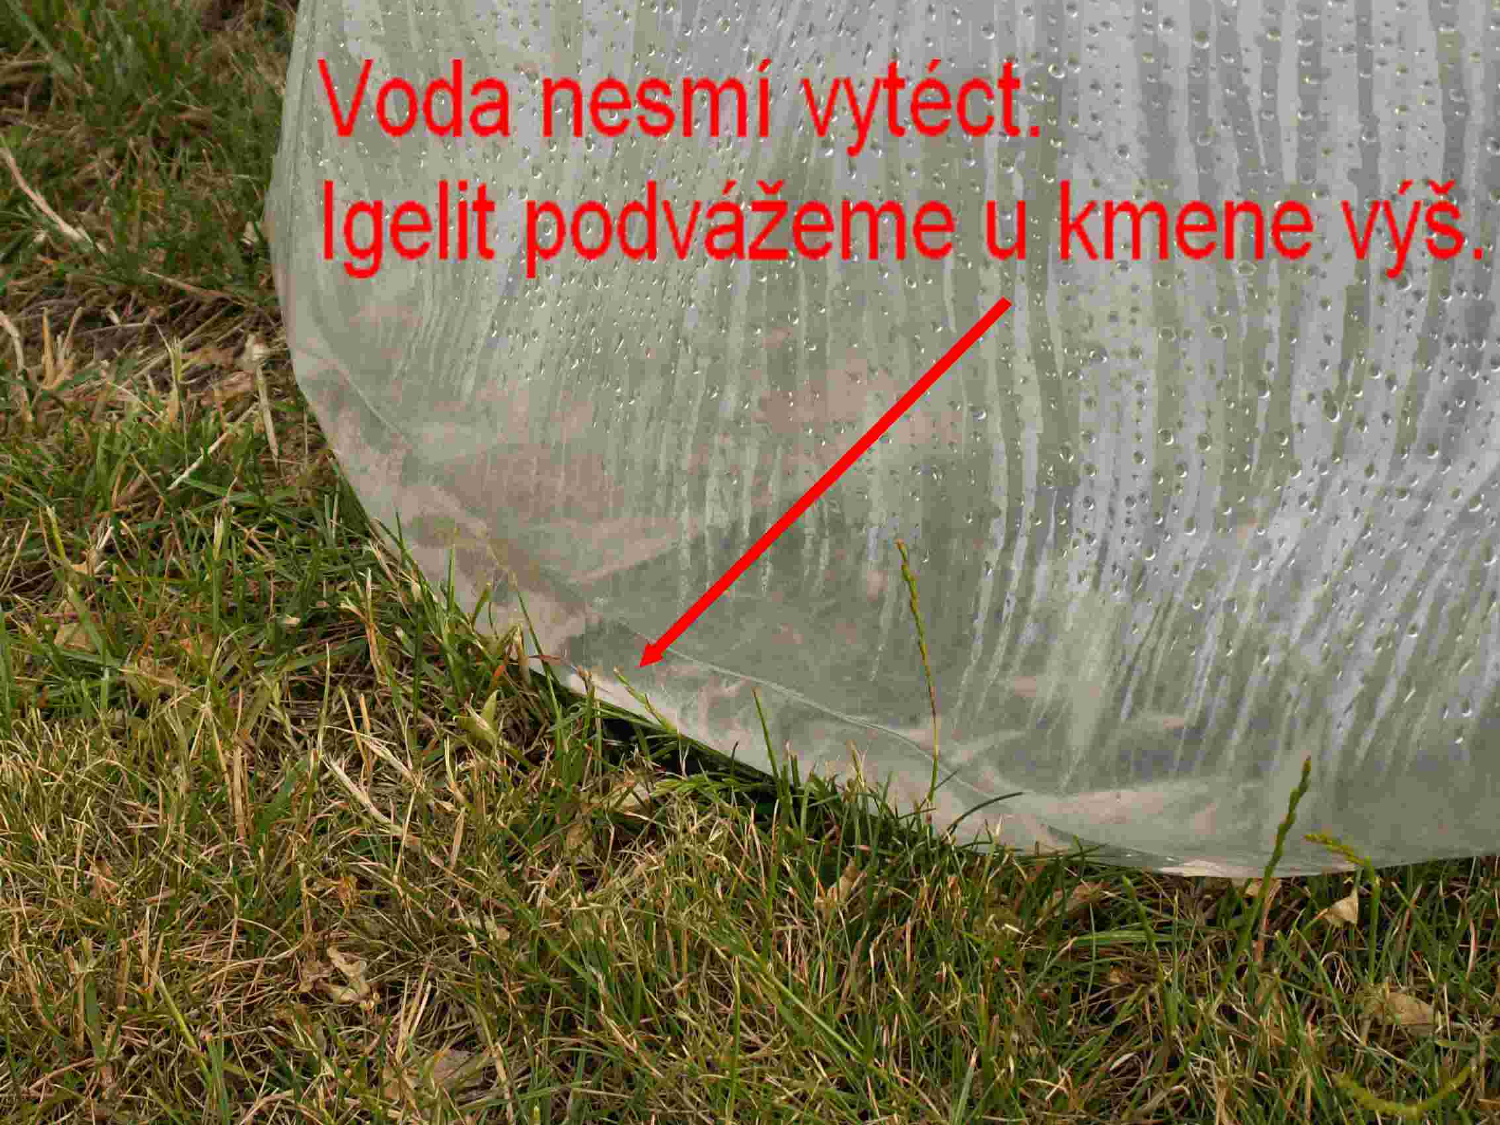

Odpar z keře
 Vydatnost je až 1 litr vody za den z 1 m2 plochy kolmé ke Slunci.
 Když bude pod mrakem nemusíme být úspěšní vůbec.
 Kde se igelit dotýká listů, nemohou se listy odparem ochlazovat. Listy se mohou spálit a uvadnout.